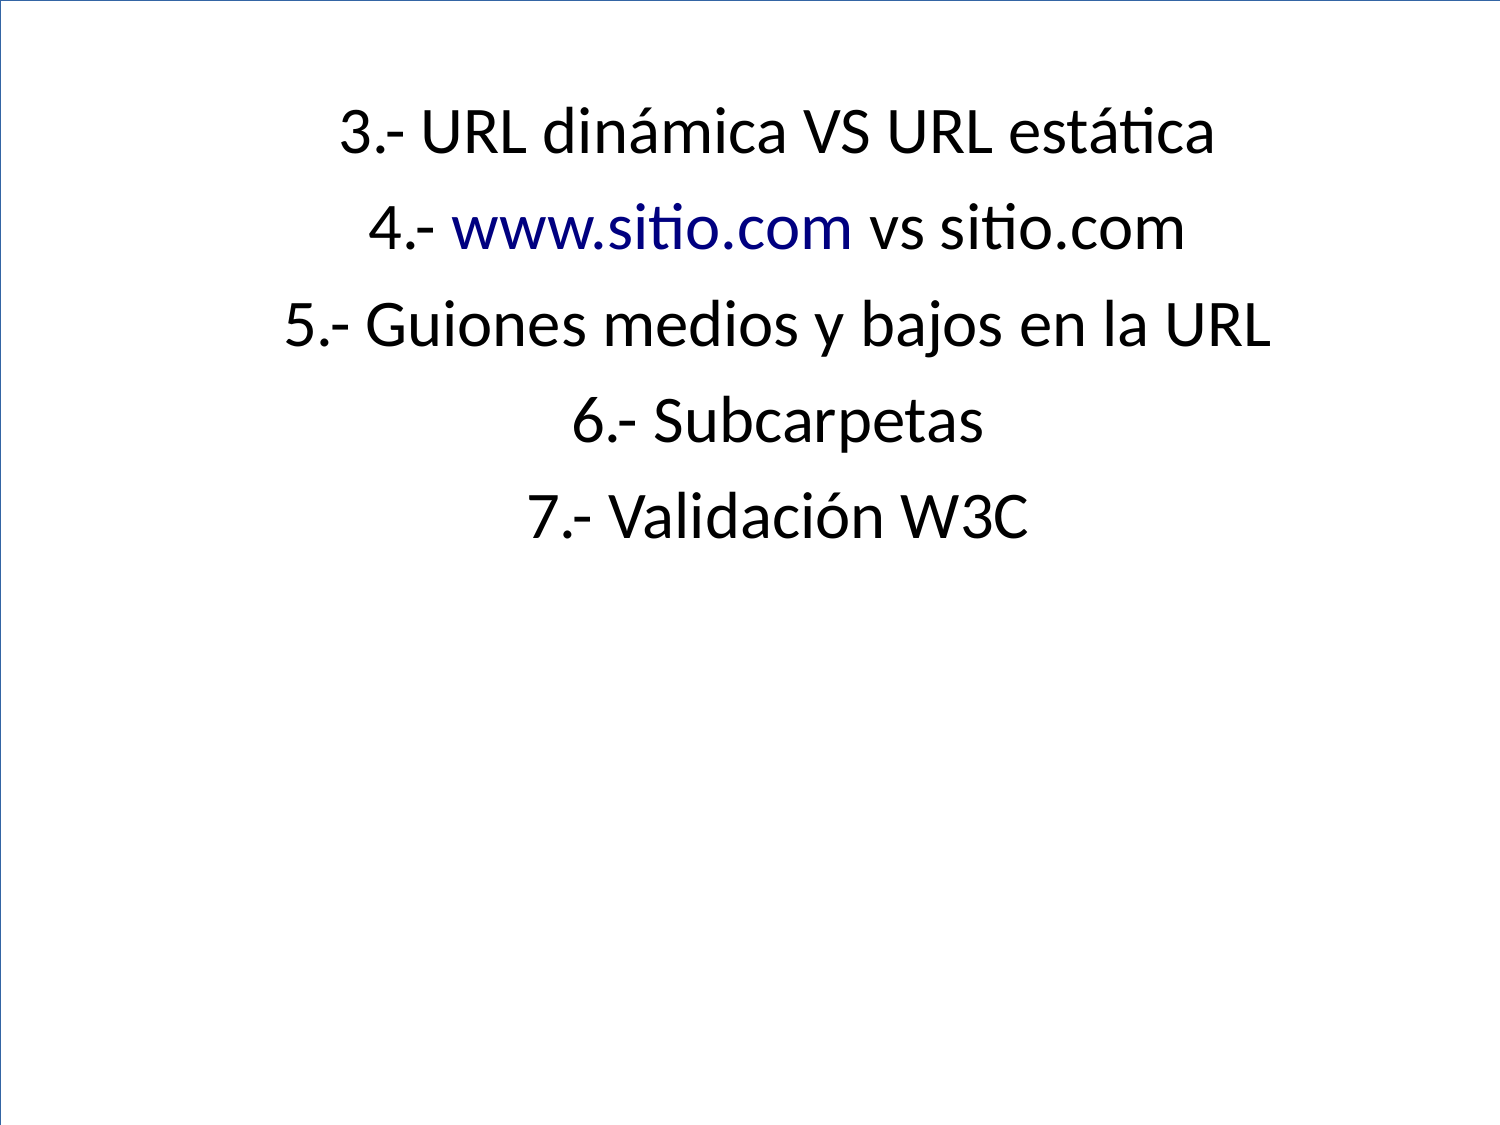

# 3.- URL dinámica VS URL estática
4.- www.sitio.com vs sitio.com
5.- Guiones medios y bajos en la URL
6.- Subcarpetas
7.- Validación W3C